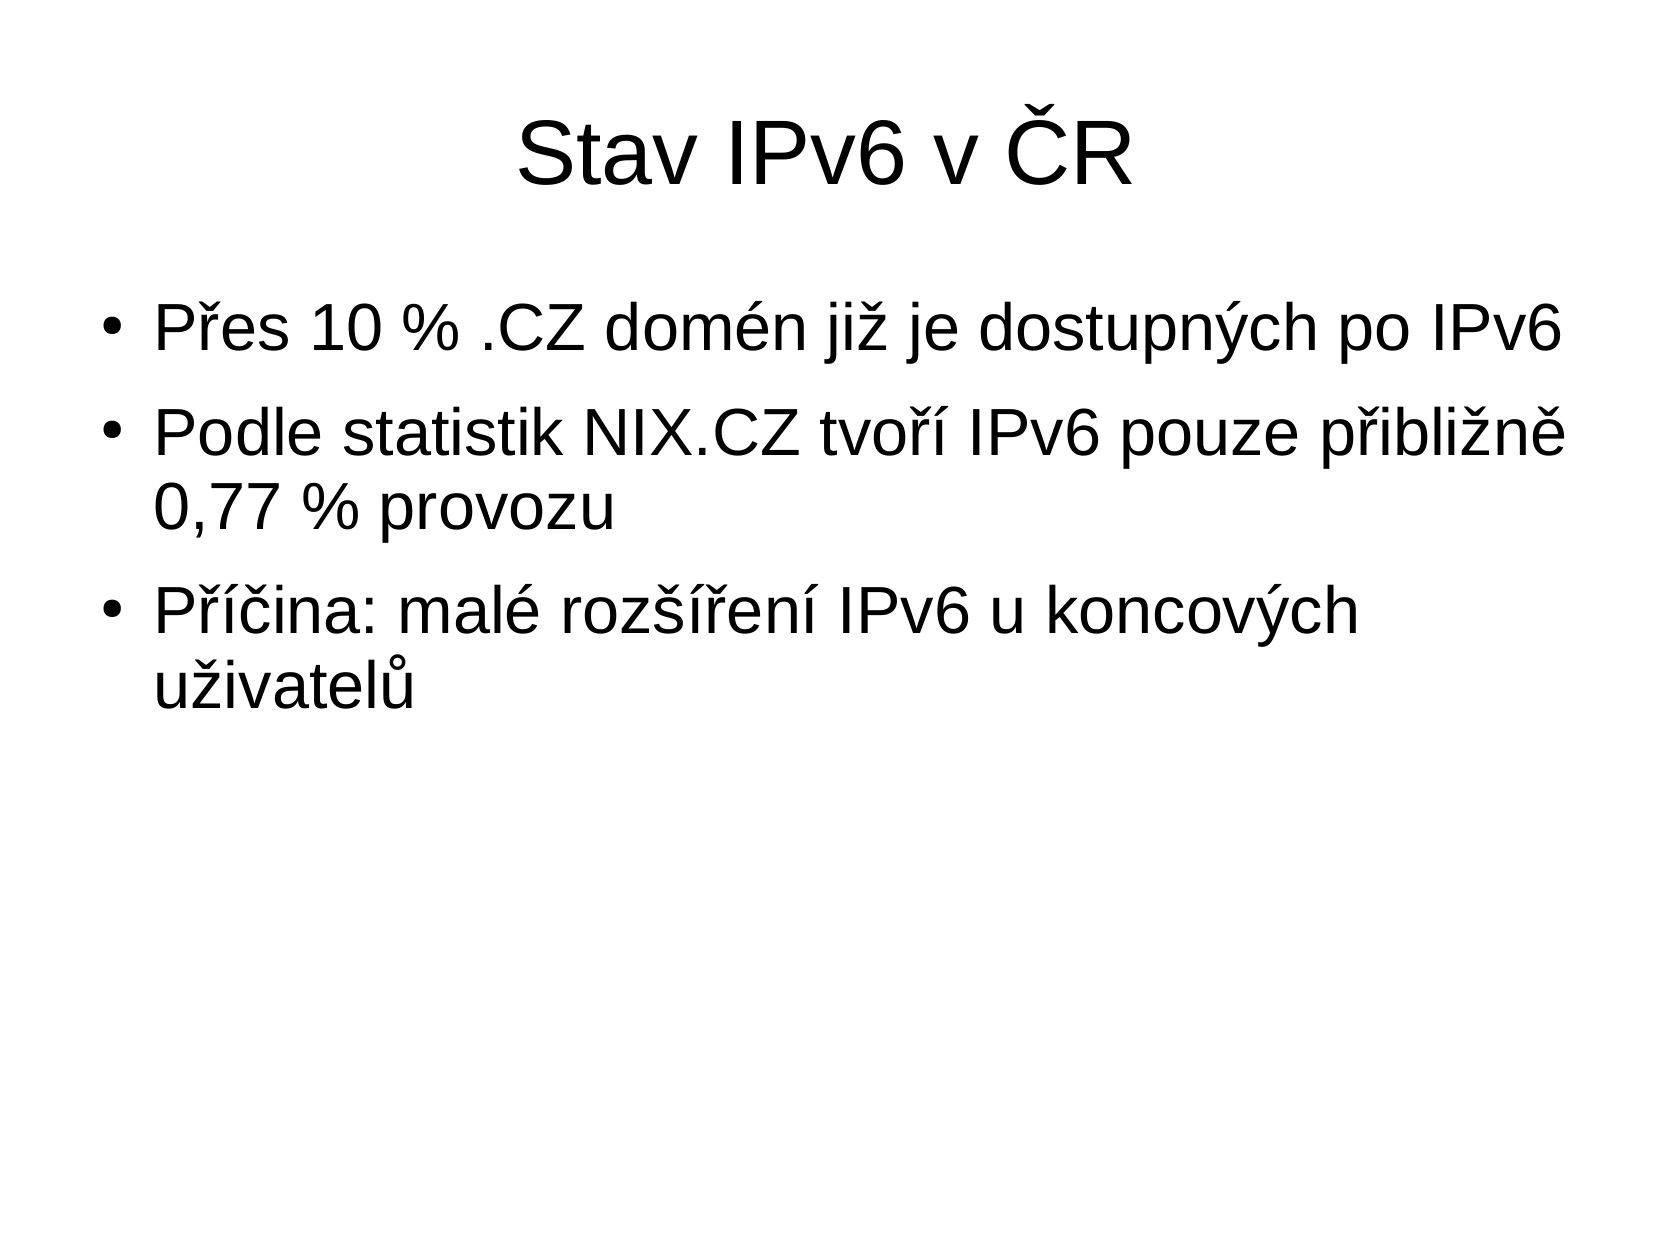

# Stav IPv6 v ČR
Přes 10 % .CZ domén již je dostupných po IPv6
Podle statistik NIX.CZ tvoří IPv6 pouze přibližně 0,77 % provozu
Příčina: malé rozšíření IPv6 u koncových uživatelů